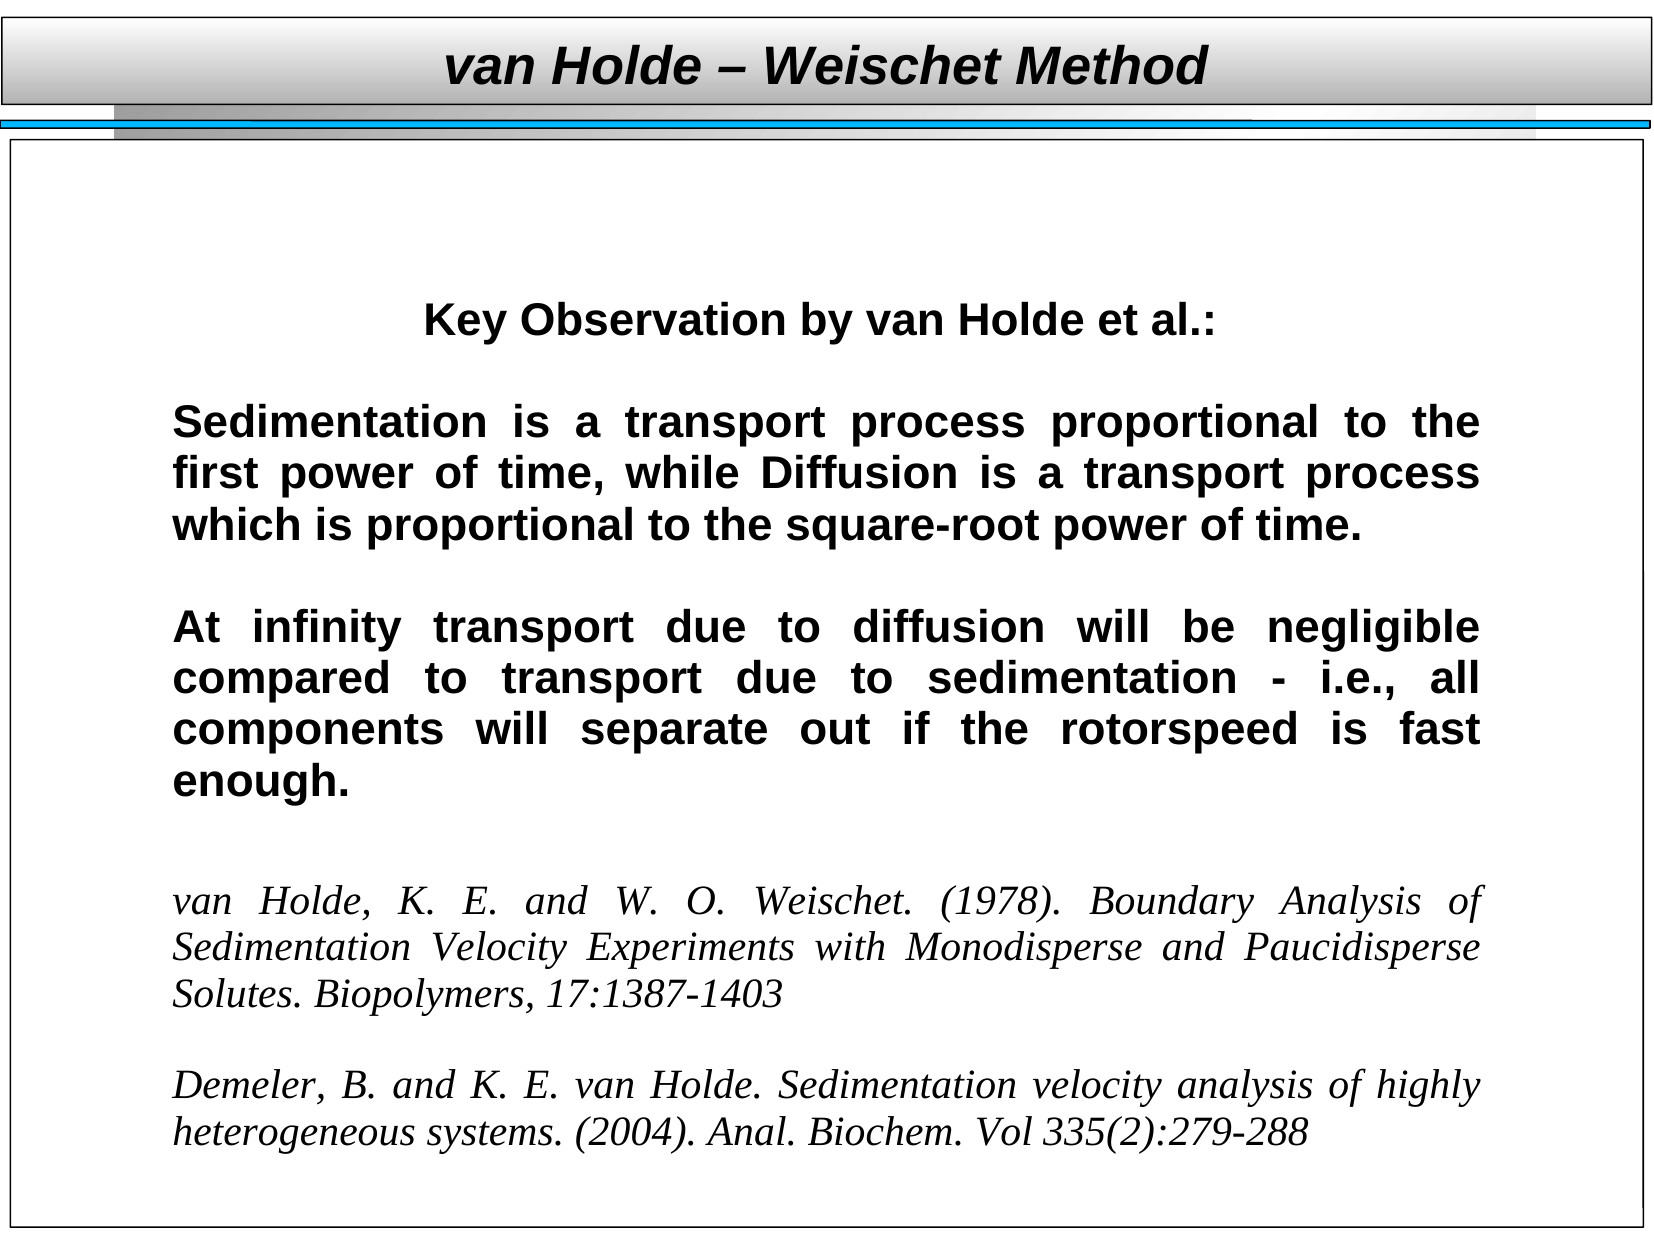

van Holde – Weischet Method
Key Observation by van Holde et al.:
Sedimentation is a transport process proportional to the first power of time, while Diffusion is a transport process which is proportional to the square-root power of time.
At infinity transport due to diffusion will be negligible compared to transport due to sedimentation - i.e., all components will separate out if the rotorspeed is fast enough.
van Holde, K. E. and W. O. Weischet. (1978). Boundary Analysis of Sedimentation Velocity Experiments with Monodisperse and Paucidisperse Solutes. Biopolymers, 17:1387-1403
Demeler, B. and K. E. van Holde. Sedimentation velocity analysis of highly heterogeneous systems. (2004). Anal. Biochem. Vol 335(2):279-288